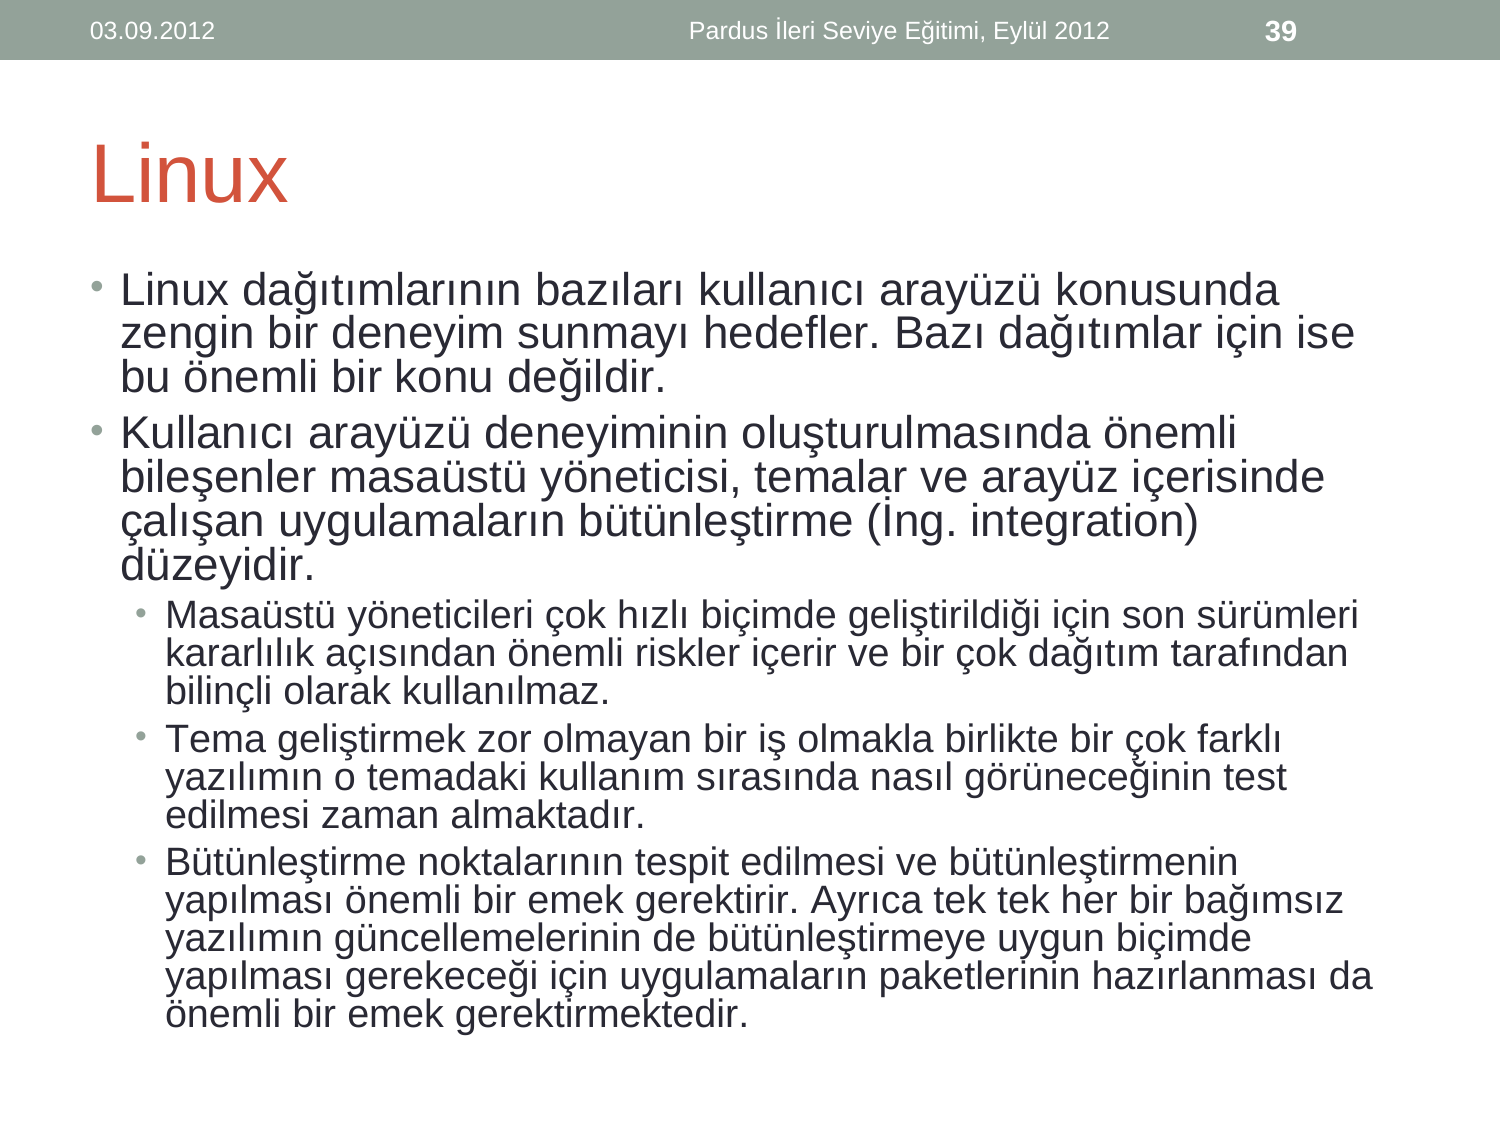

03.09.2012
Pardus İleri Seviye Eğitimi, Eylül 2012
# Linux
Linux dağıtımlarının bazıları kullanıcı arayüzü konusunda zengin bir deneyim sunmayı hedefler. Bazı dağıtımlar için ise bu önemli bir konu değildir.
Kullanıcı arayüzü deneyiminin oluşturulmasında önemli bileşenler masaüstü yöneticisi, temalar ve arayüz içerisinde çalışan uygulamaların bütünleştirme (İng. integration) düzeyidir.
Masaüstü yöneticileri çok hızlı biçimde geliştirildiği için son sürümleri kararlılık açısından önemli riskler içerir ve bir çok dağıtım tarafından bilinçli olarak kullanılmaz.
Tema geliştirmek zor olmayan bir iş olmakla birlikte bir çok farklı yazılımın o temadaki kullanım sırasında nasıl görüneceğinin test edilmesi zaman almaktadır.
Bütünleştirme noktalarının tespit edilmesi ve bütünleştirmenin yapılması önemli bir emek gerektirir. Ayrıca tek tek her bir bağımsız yazılımın güncellemelerinin de bütünleştirmeye uygun biçimde yapılması gerekeceği için uygulamaların paketlerinin hazırlanması da önemli bir emek gerektirmektedir.